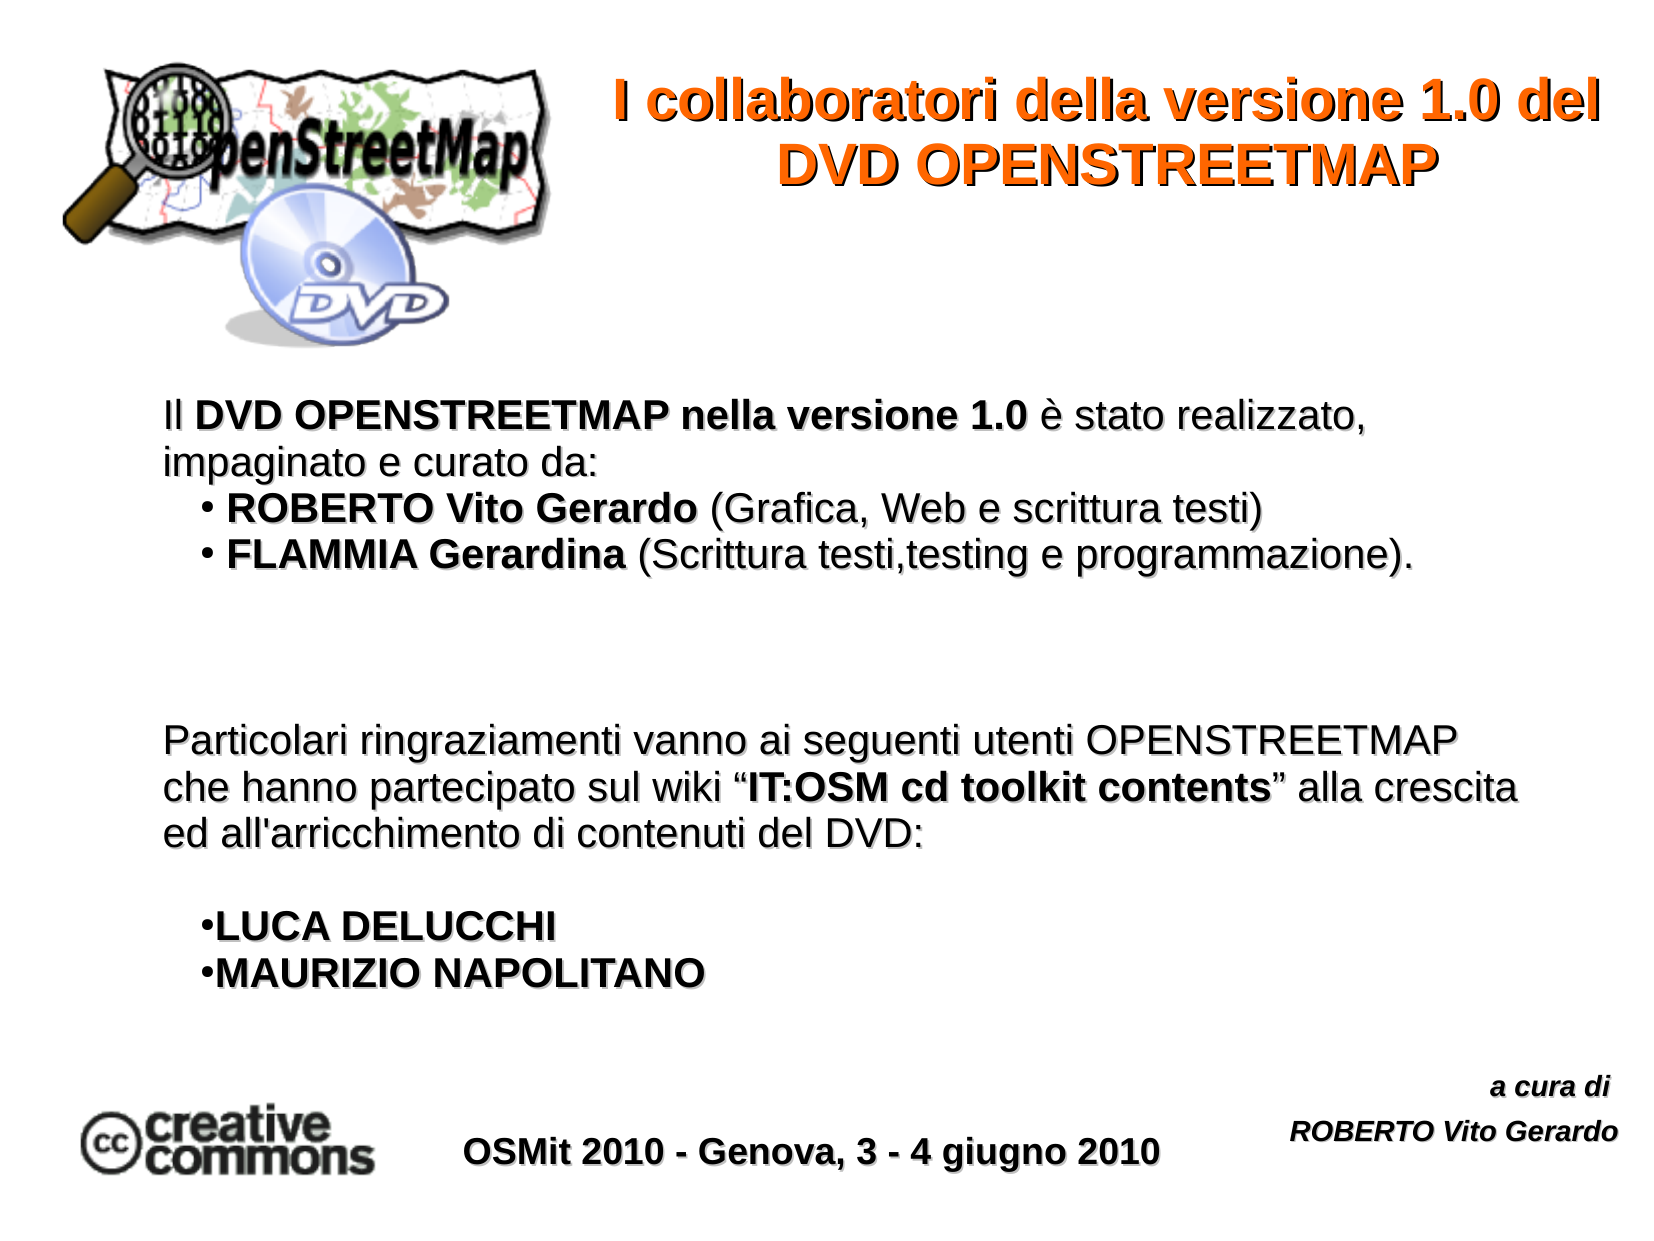

I collaboratori della versione 1.0 del DVD OPENSTREETMAP
Il DVD OPENSTREETMAP nella versione 1.0 è stato realizzato, impaginato e curato da:
 ROBERTO Vito Gerardo (Grafica, Web e scrittura testi)
 FLAMMIA Gerardina (Scrittura testi,testing e programmazione).
Particolari ringraziamenti vanno ai seguenti utenti OPENSTREETMAP che hanno partecipato sul wiki “IT:OSM cd toolkit contents” alla crescita ed all'arricchimento di contenuti del DVD:
LUCA DELUCCHI
MAURIZIO NAPOLITANO
a cura di
 ROBERTO Vito Gerardo
OSMit 2010 - Genova, 3 - 4 giugno 2010